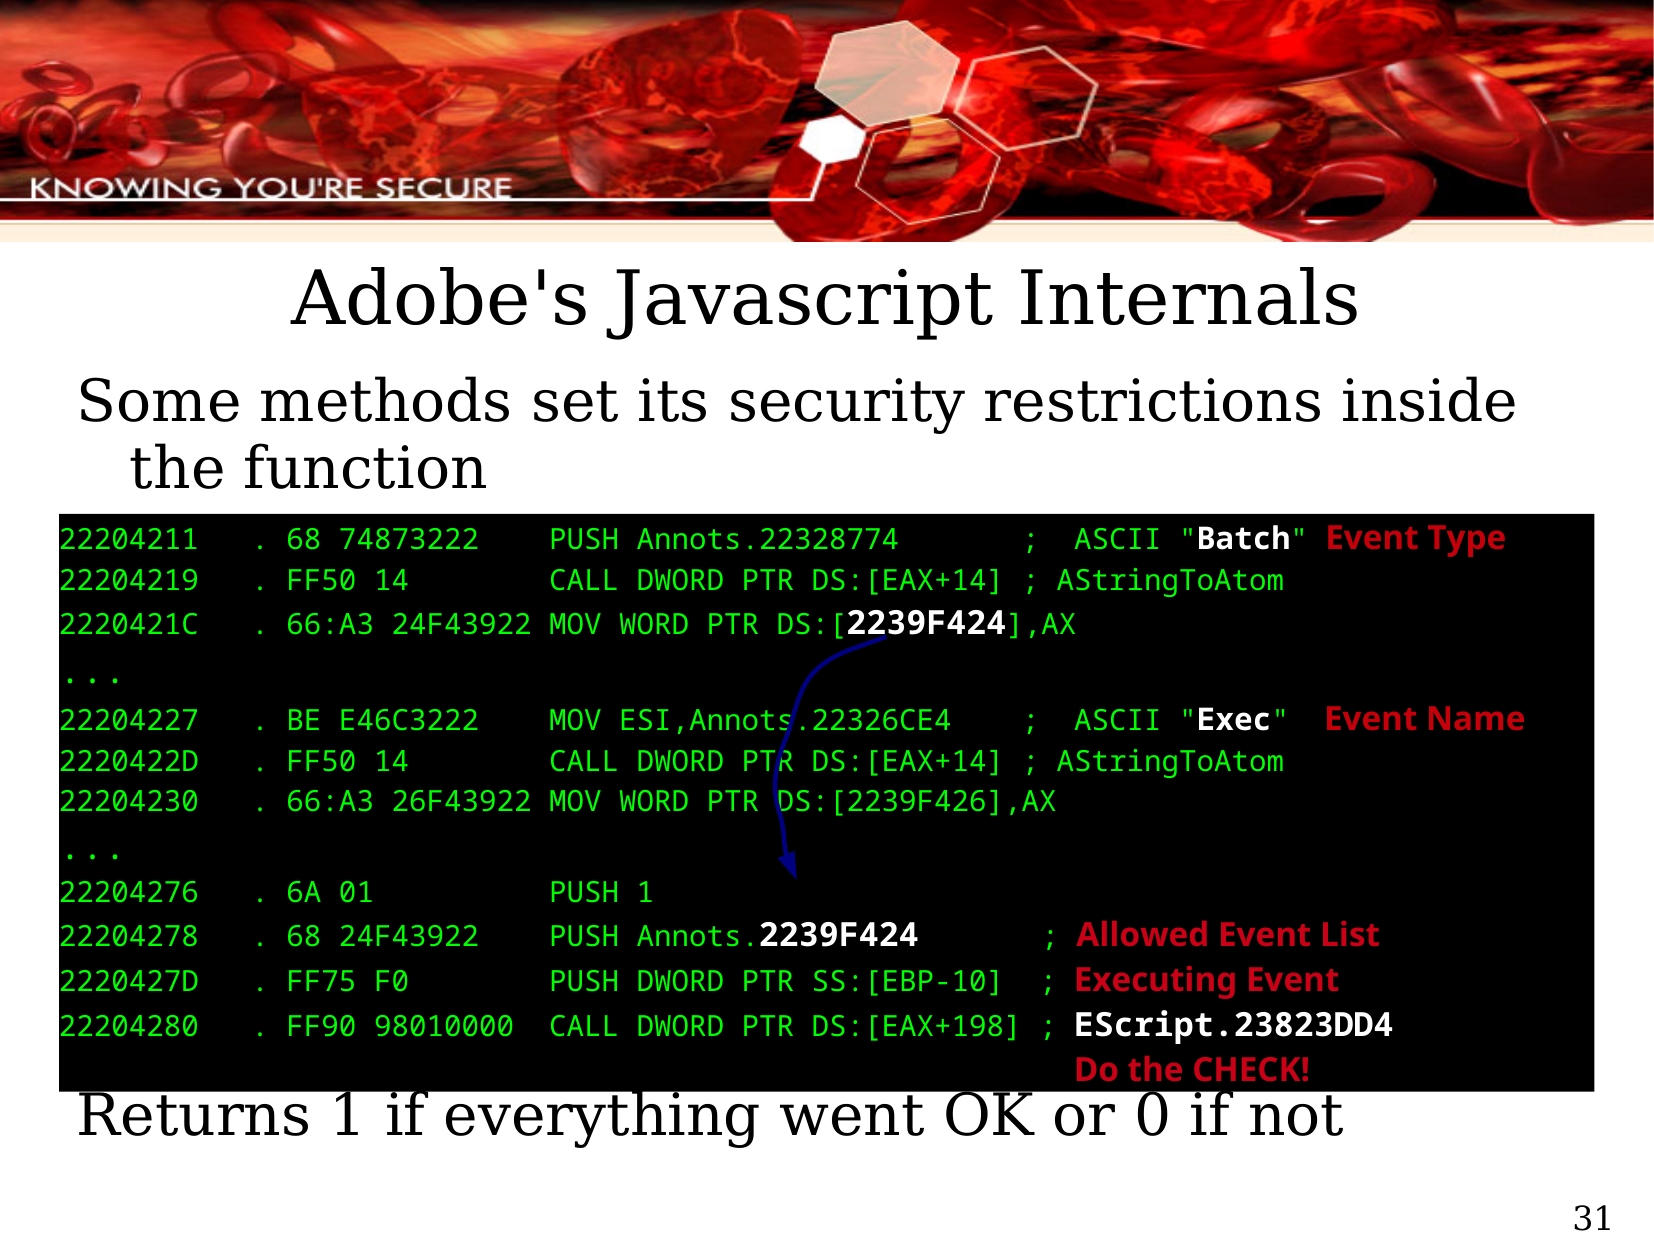

# Adobe's Javascript Internals
Some methods set its security restrictions inside the function
22204211 . 68 74873222 PUSH Annots.22328774 ; ASCII "Batch" Event Type
22204219 . FF50 14 CALL DWORD PTR DS:[EAX+14] ; AStringToAtom
2220421C . 66:A3 24F43922 MOV WORD PTR DS:[2239F424],AX
...
22204227 . BE E46C3222 MOV ESI,Annots.22326CE4 ; ASCII "Exec" Event Name
2220422D . FF50 14 CALL DWORD PTR DS:[EAX+14] ; AStringToAtom
22204230 . 66:A3 26F43922 MOV WORD PTR DS:[2239F426],AX
...
22204276 . 6A 01 PUSH 1
22204278 . 68 24F43922 PUSH Annots.2239F424 ; Allowed Event List
2220427D . FF75 F0 PUSH DWORD PTR SS:[EBP-10] ; Executing Event
22204280 . FF90 98010000 CALL DWORD PTR DS:[EAX+198] ; EScript.23823DD4
 Do the CHECK!
Returns 1 if everything went OK or 0 if not